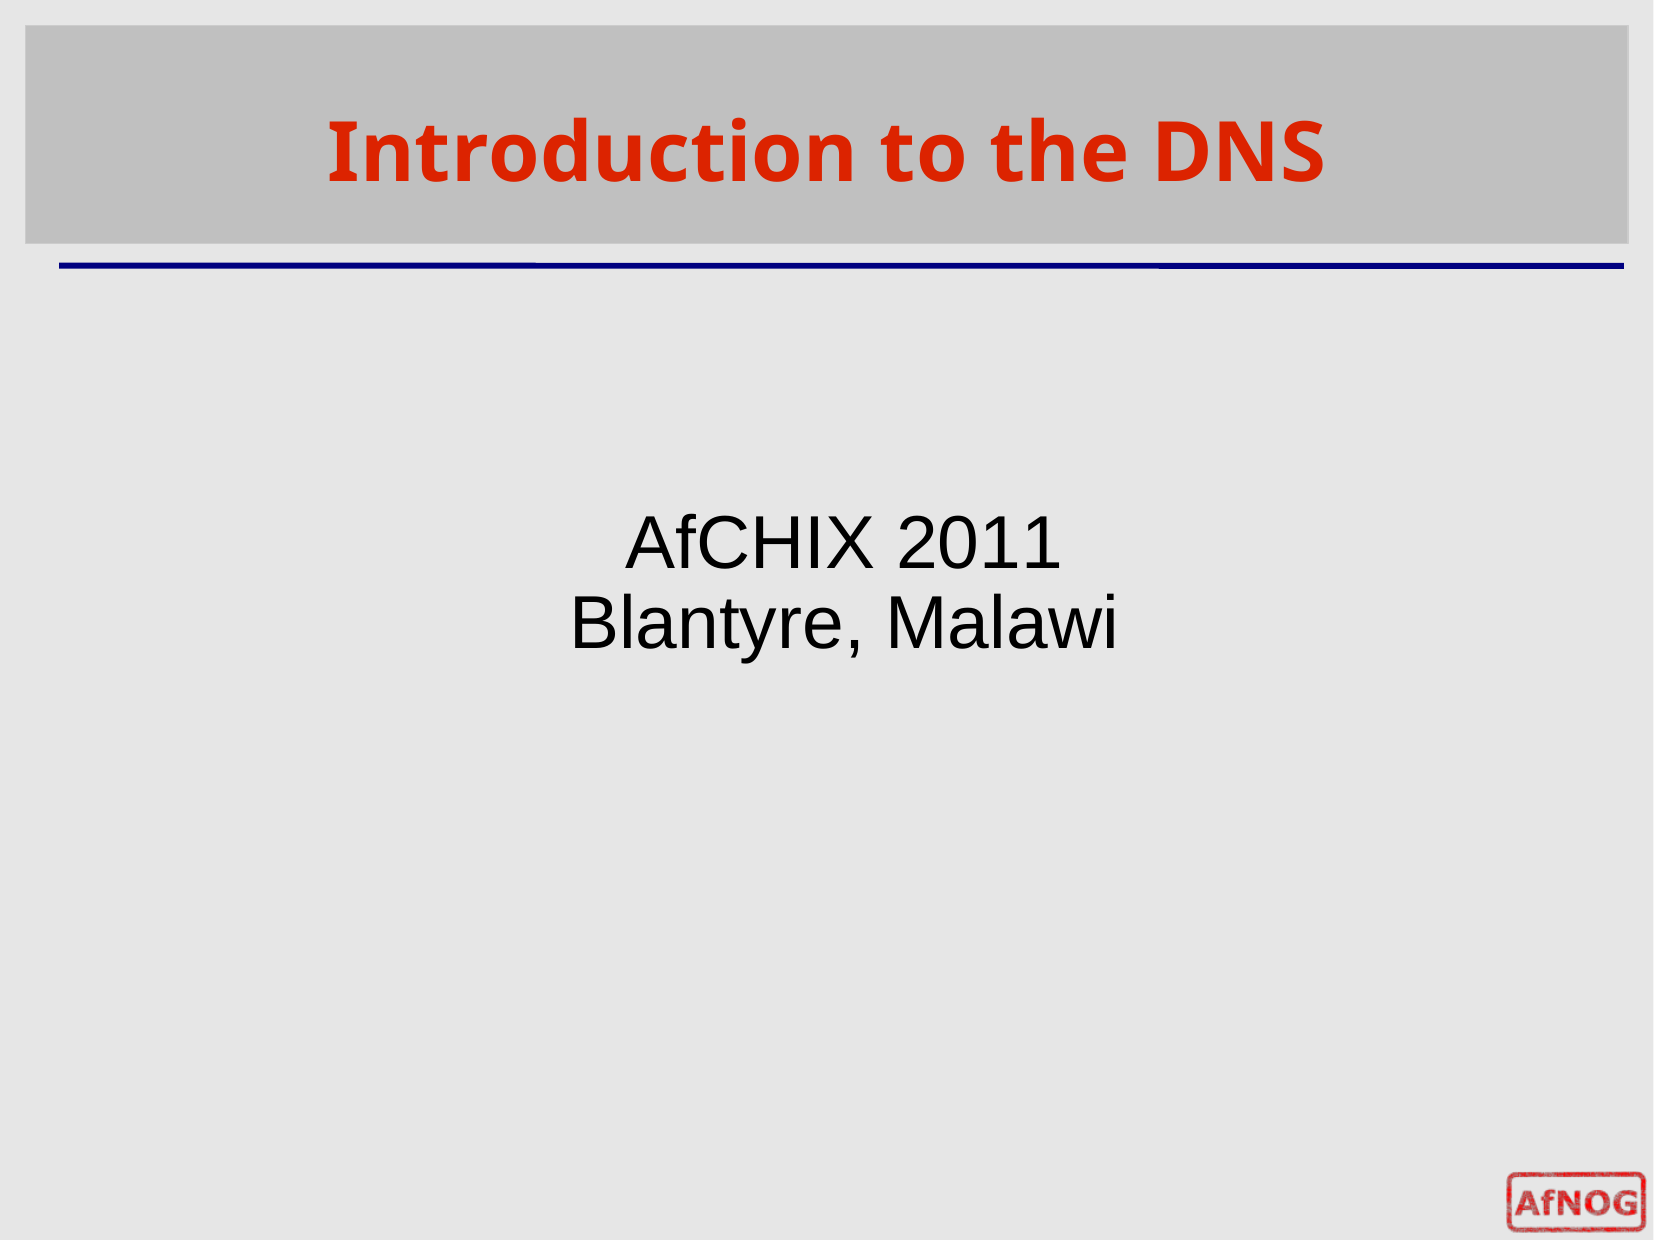

# Introduction to the DNS
AfCHIX 2011
Blantyre, Malawi